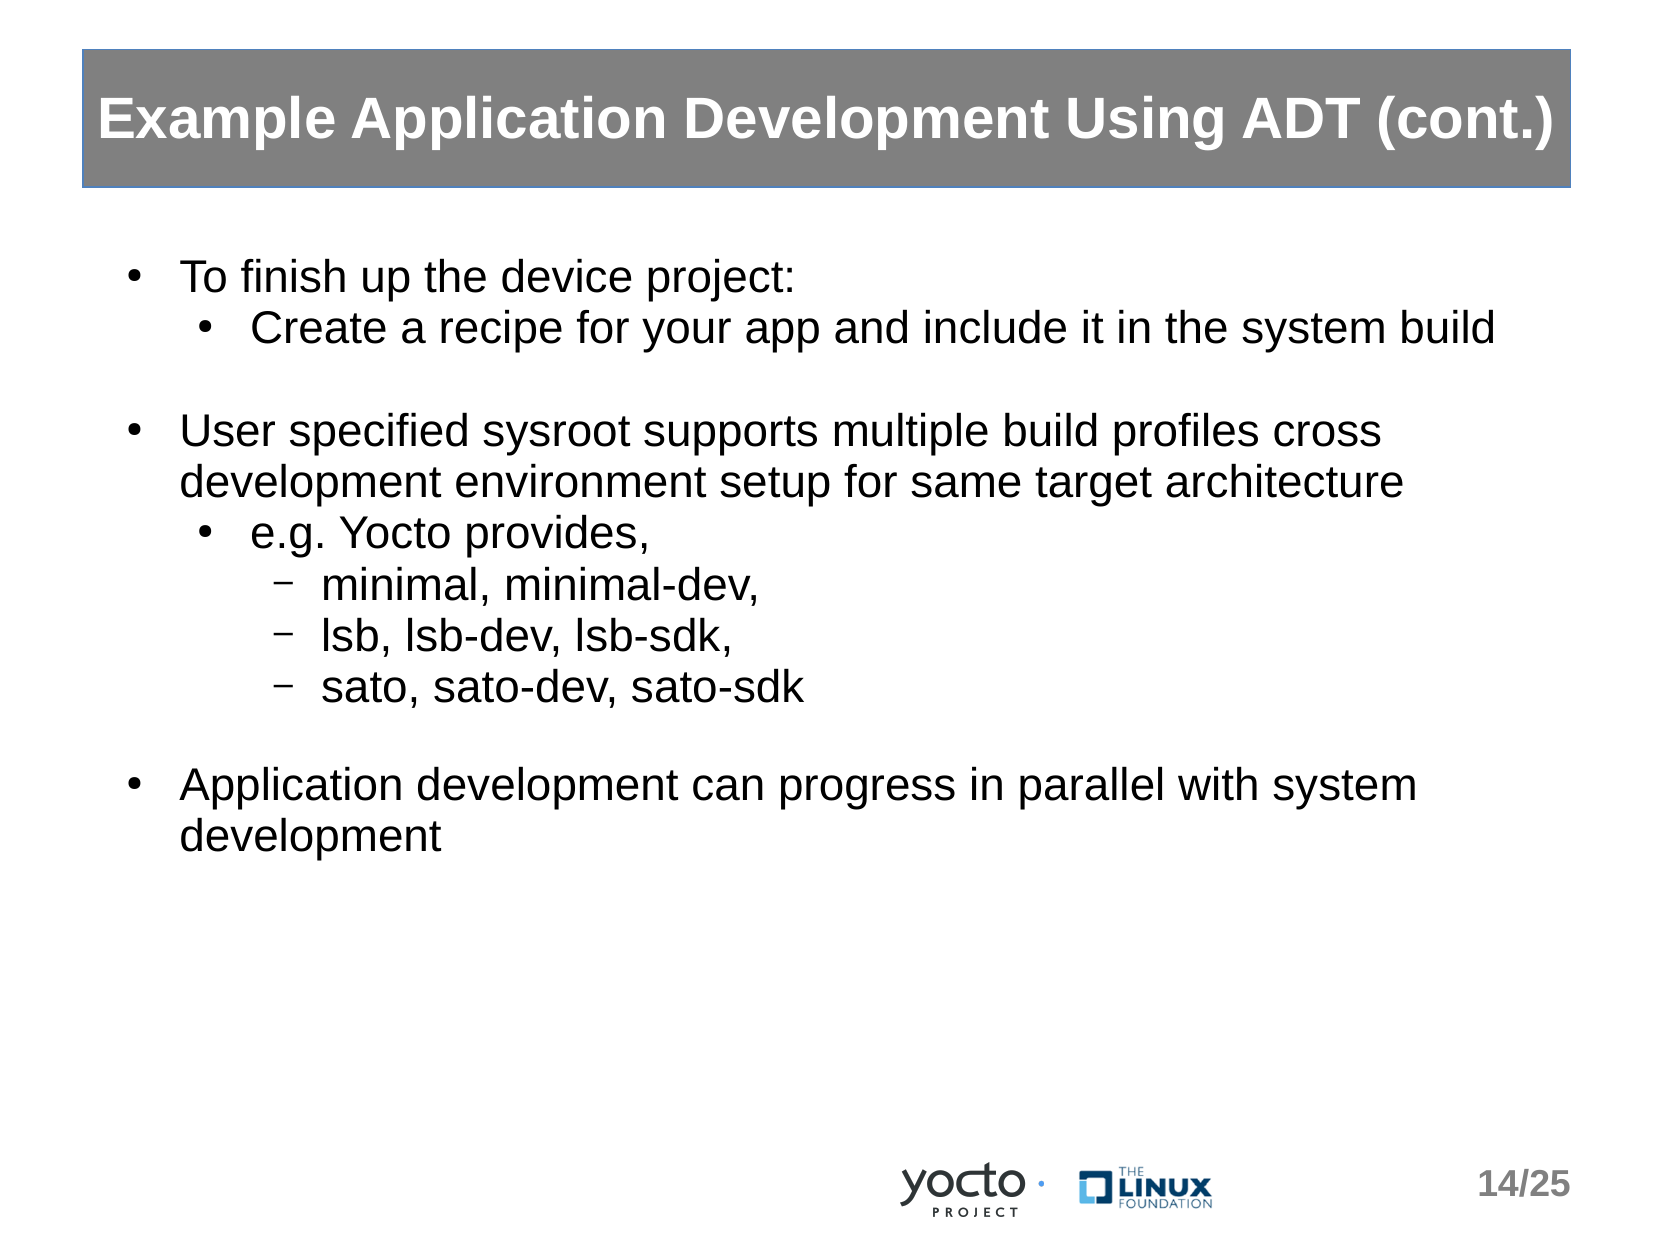

# Example Application Development Using ADT (cont.)
To finish up the device project:
Create a recipe for your app and include it in the system build
User specified sysroot supports multiple build profiles cross development environment setup for same target architecture
e.g. Yocto provides,
minimal, minimal-dev,
lsb, lsb-dev, lsb-sdk,
sato, sato-dev, sato-sdk
Application development can progress in parallel with system development
14